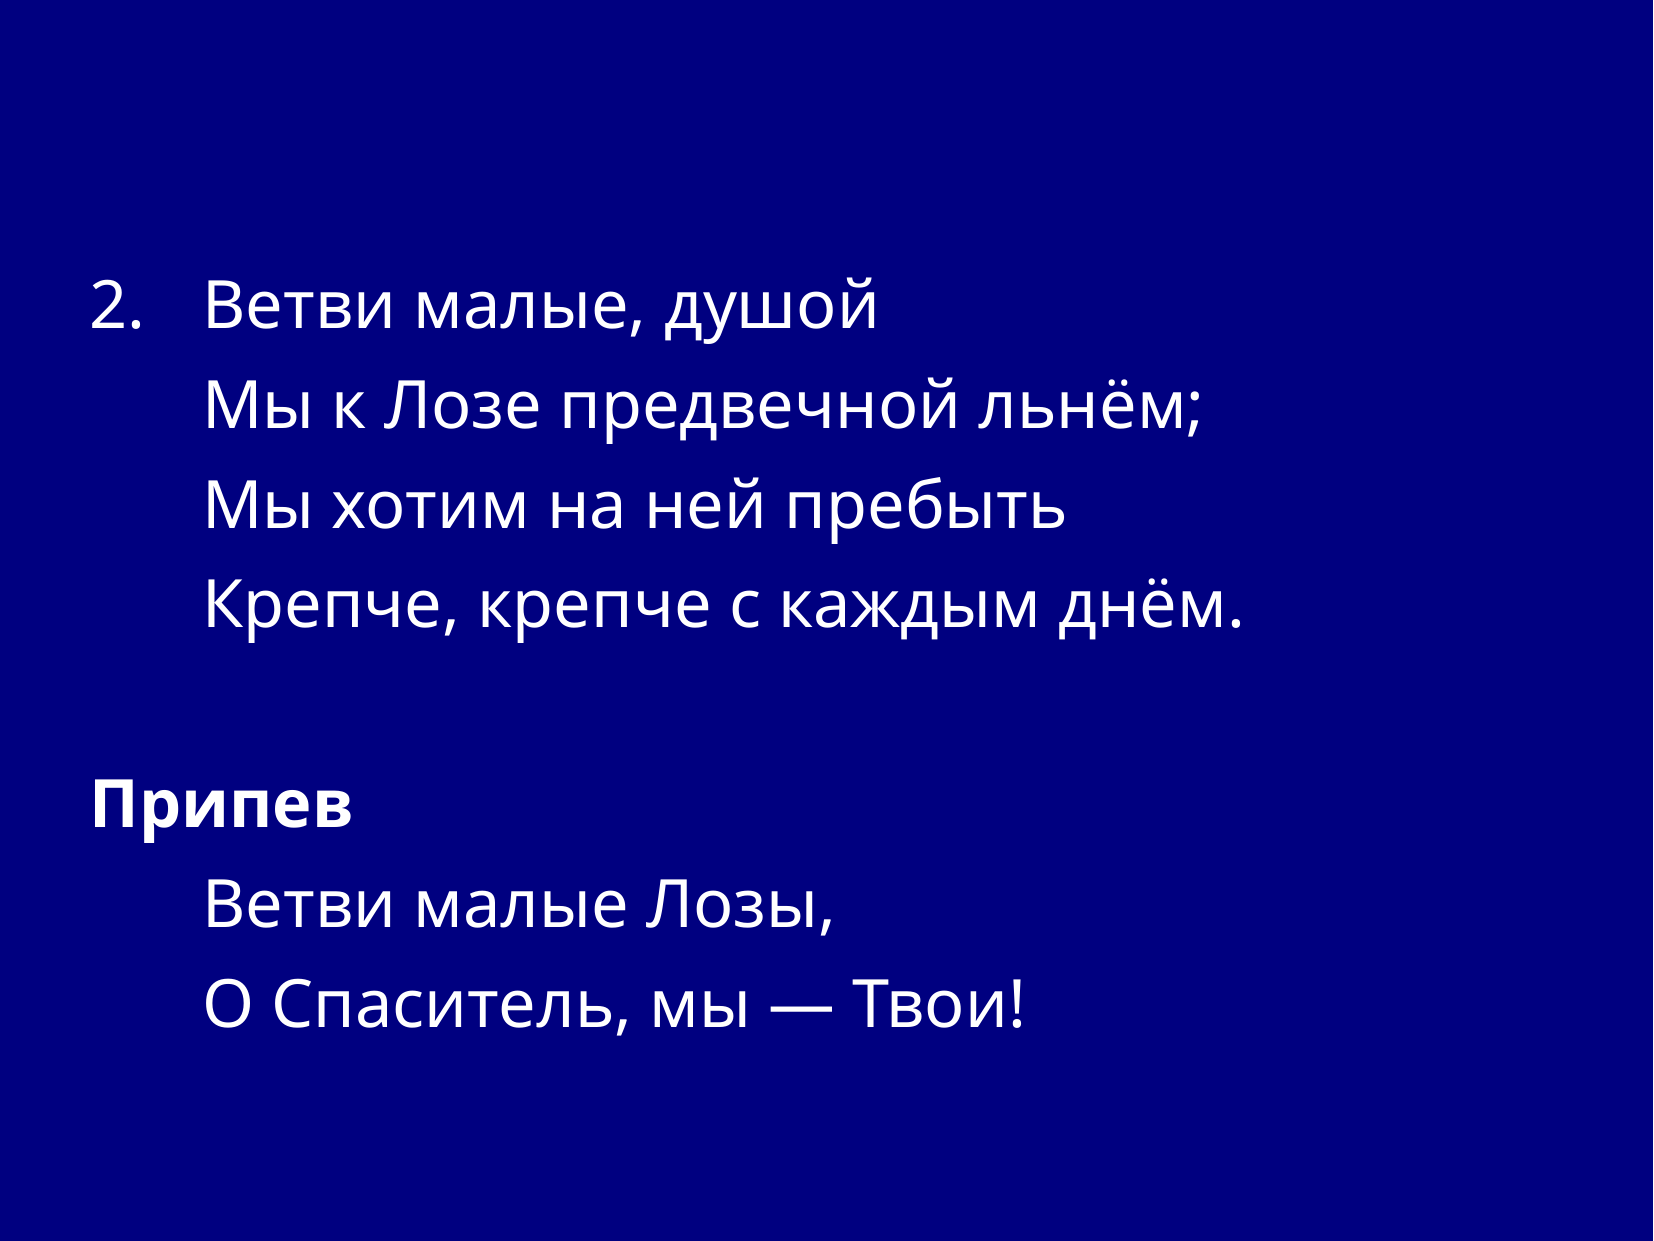

2.	Ветви малые, душой
	Мы к Лозе предвечной льнём;
	Мы хотим на ней пребыть
	Крепче, крепче с каждым днём.
Припев
	Ветви малые Лозы,
	О Спаситель, мы — Твои!